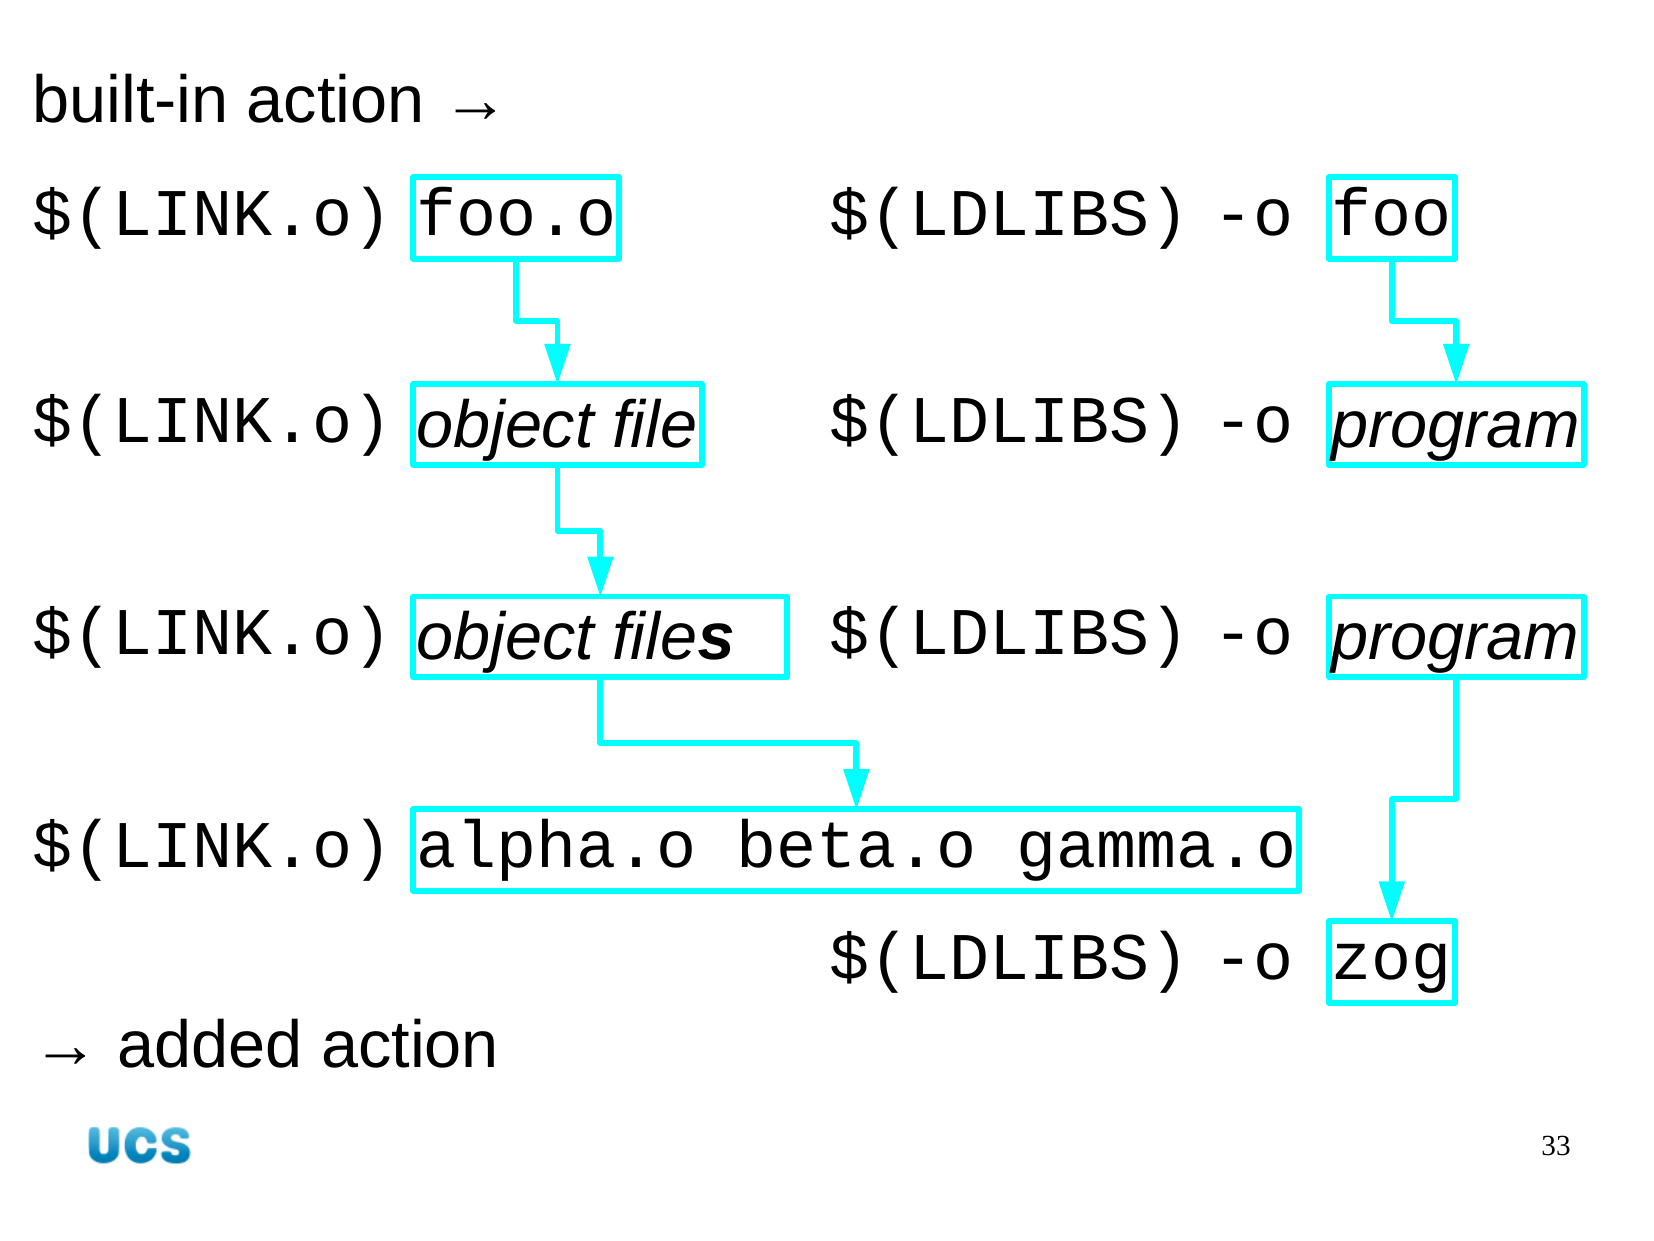

built-in action →
$(LINK.o)
foo.o
$(LDLIBS)
-o
foo
$(LINK.o)
object file
$(LDLIBS)
-o
program
$(LINK.o)
object files
$(LDLIBS)
-o
program
$(LINK.o)
alpha.o beta.o gamma.o
$(LDLIBS)
-o
zog
→ added action
33